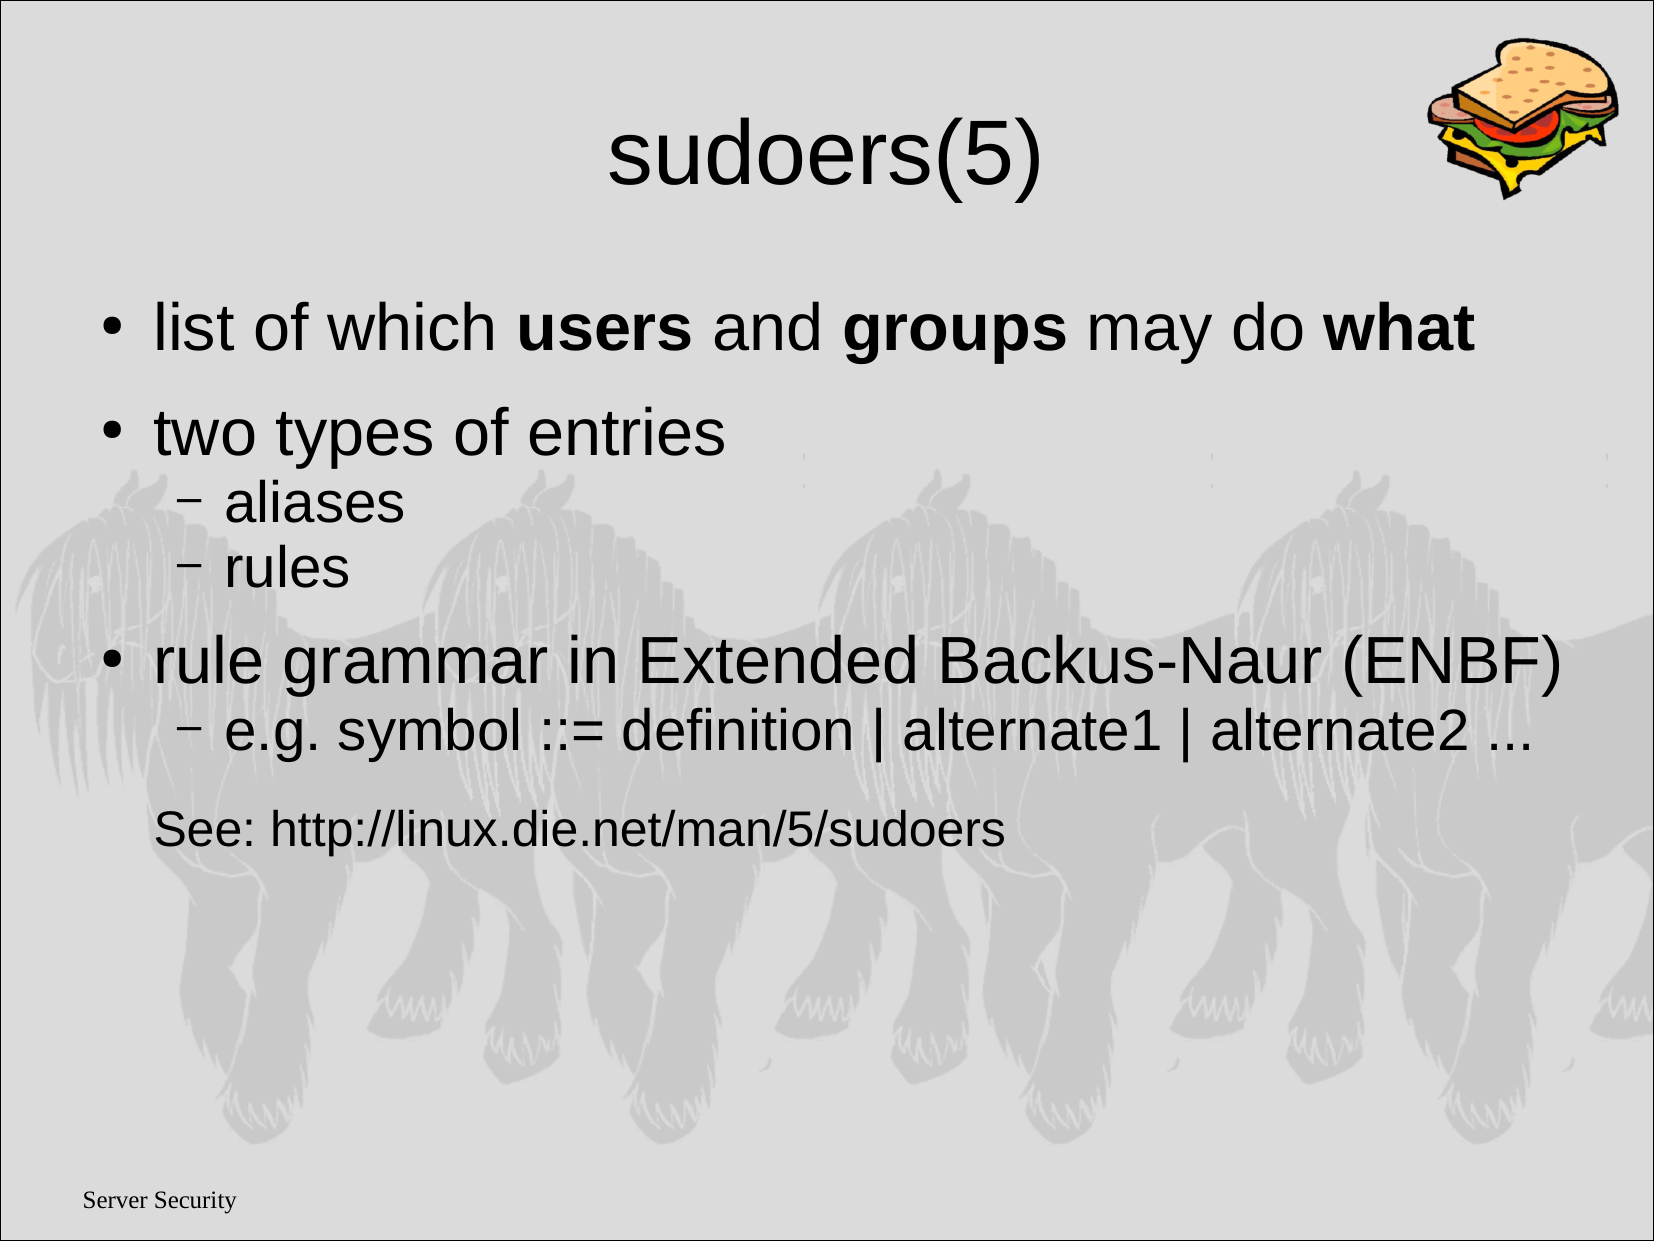

# sudoers(5)
list of which users and groups may do what
two types of entries
aliases
rules
rule grammar in Extended Backus-Naur (ENBF)
e.g. symbol ::= definition | alternate1 | alternate2 ...
See: http://linux.die.net/man/5/sudoers